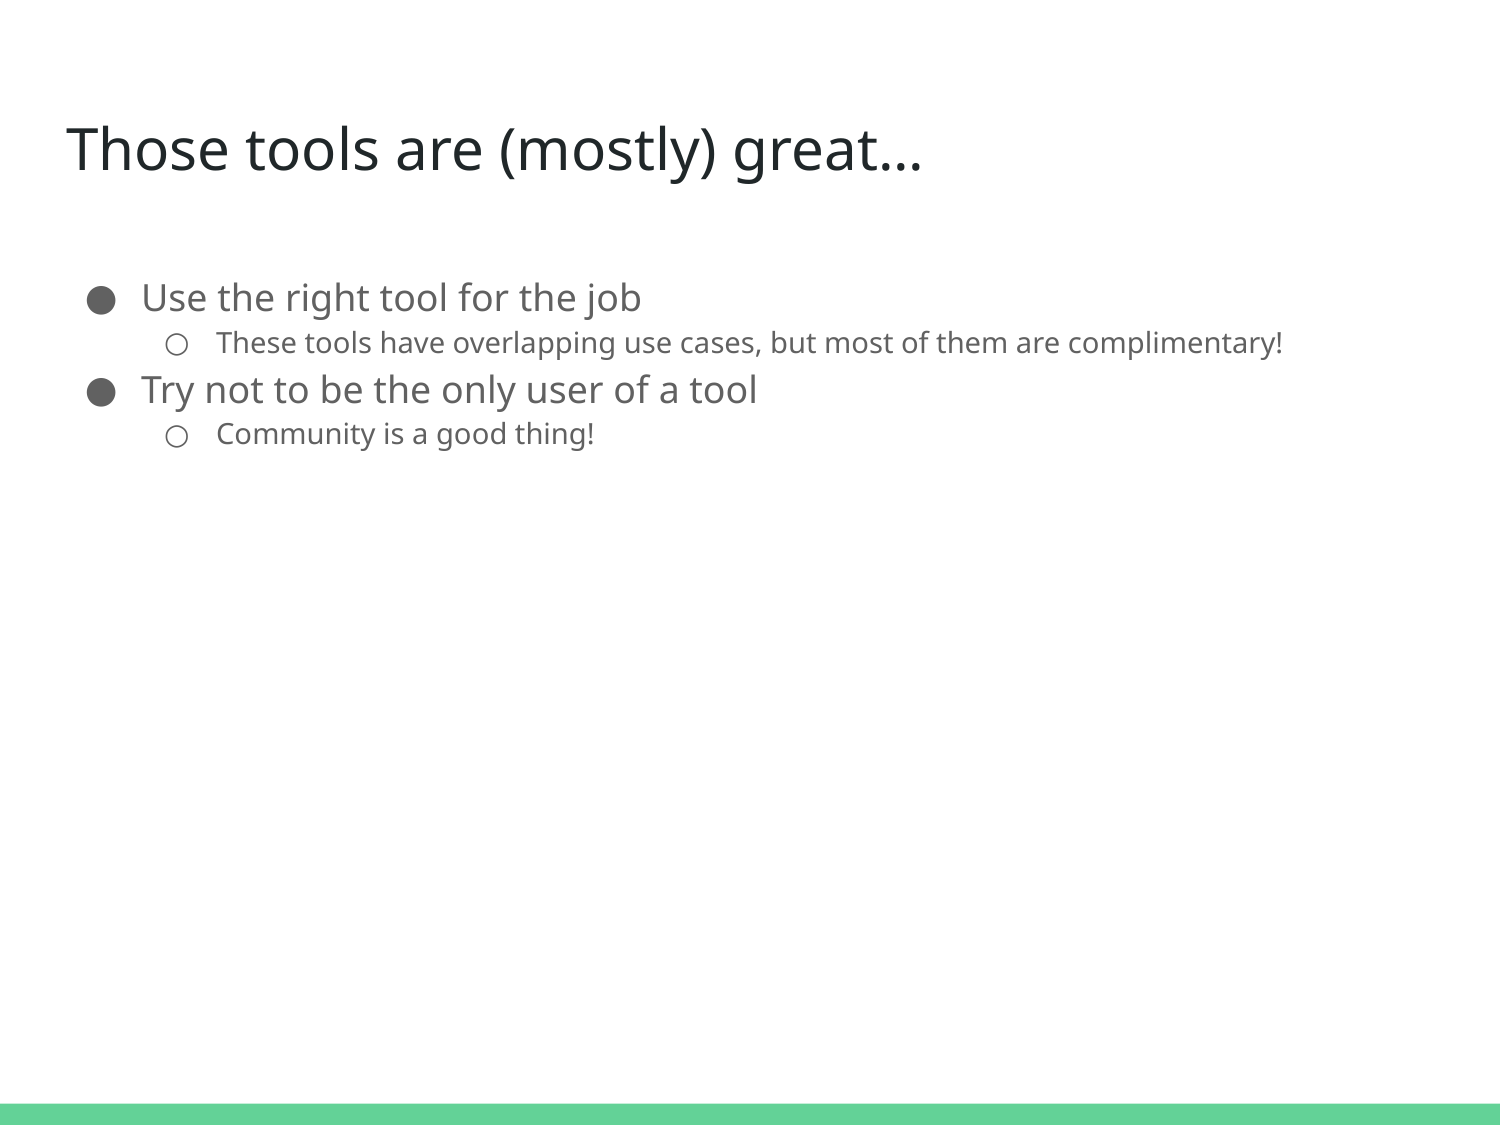

# Those tools are (mostly) great...
Use the right tool for the job
These tools have overlapping use cases, but most of them are complimentary!
Try not to be the only user of a tool
Community is a good thing!